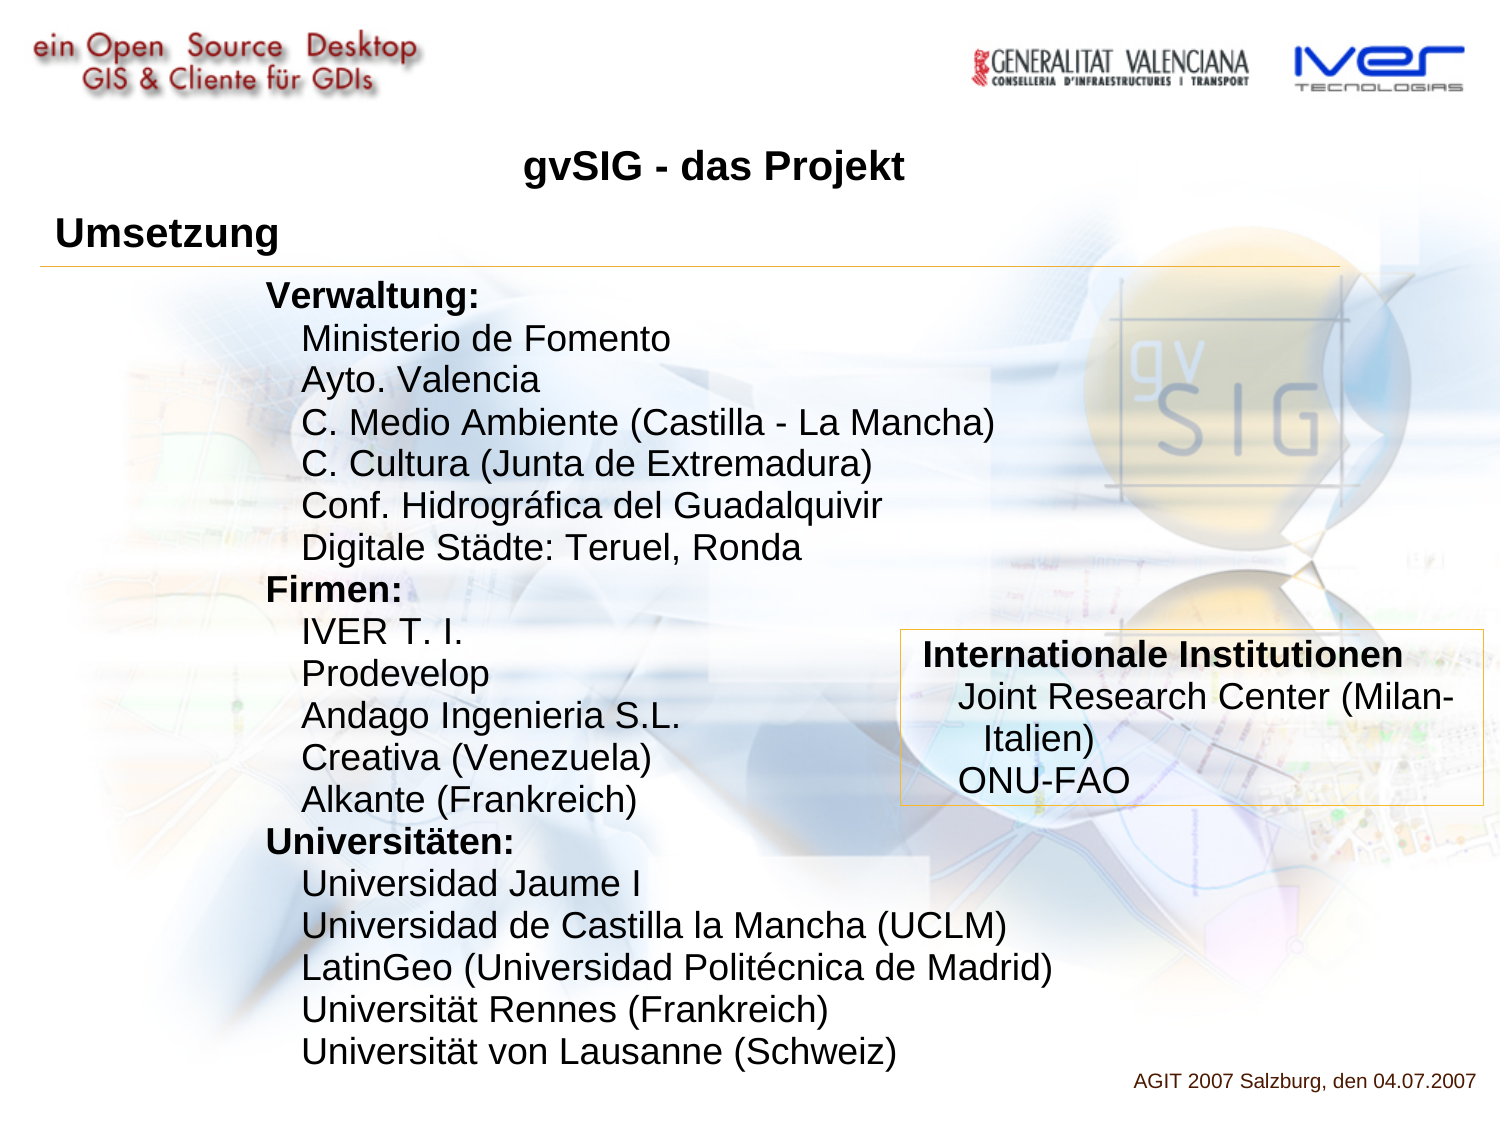

gvSIG - das Projekt
Umsetzung
 Verwaltung:
 Ministerio de Fomento
 Ayto. Valencia
 C. Medio Ambiente (Castilla - La Mancha)
 C. Cultura (Junta de Extremadura)
 Conf. Hidrográfica del Guadalquivir
 Digitale Städte: Teruel, Ronda
 Firmen:
 IVER T. I.
 Prodevelop
 Andago Ingenieria S.L.
 Creativa (Venezuela)
 Alkante (Frankreich)
 Universitäten:
 Universidad Jaume I
 Universidad de Castilla la Mancha (UCLM)
 LatinGeo (Universidad Politécnica de Madrid)
 Universität Rennes (Frankreich)
 Universität von Lausanne (Schweiz)
 Internationale Institutionen
 Joint Research Center (Milan-Italien)
 ONU-FAO
AGIT 2007 Salzburg, den 04.07.2007